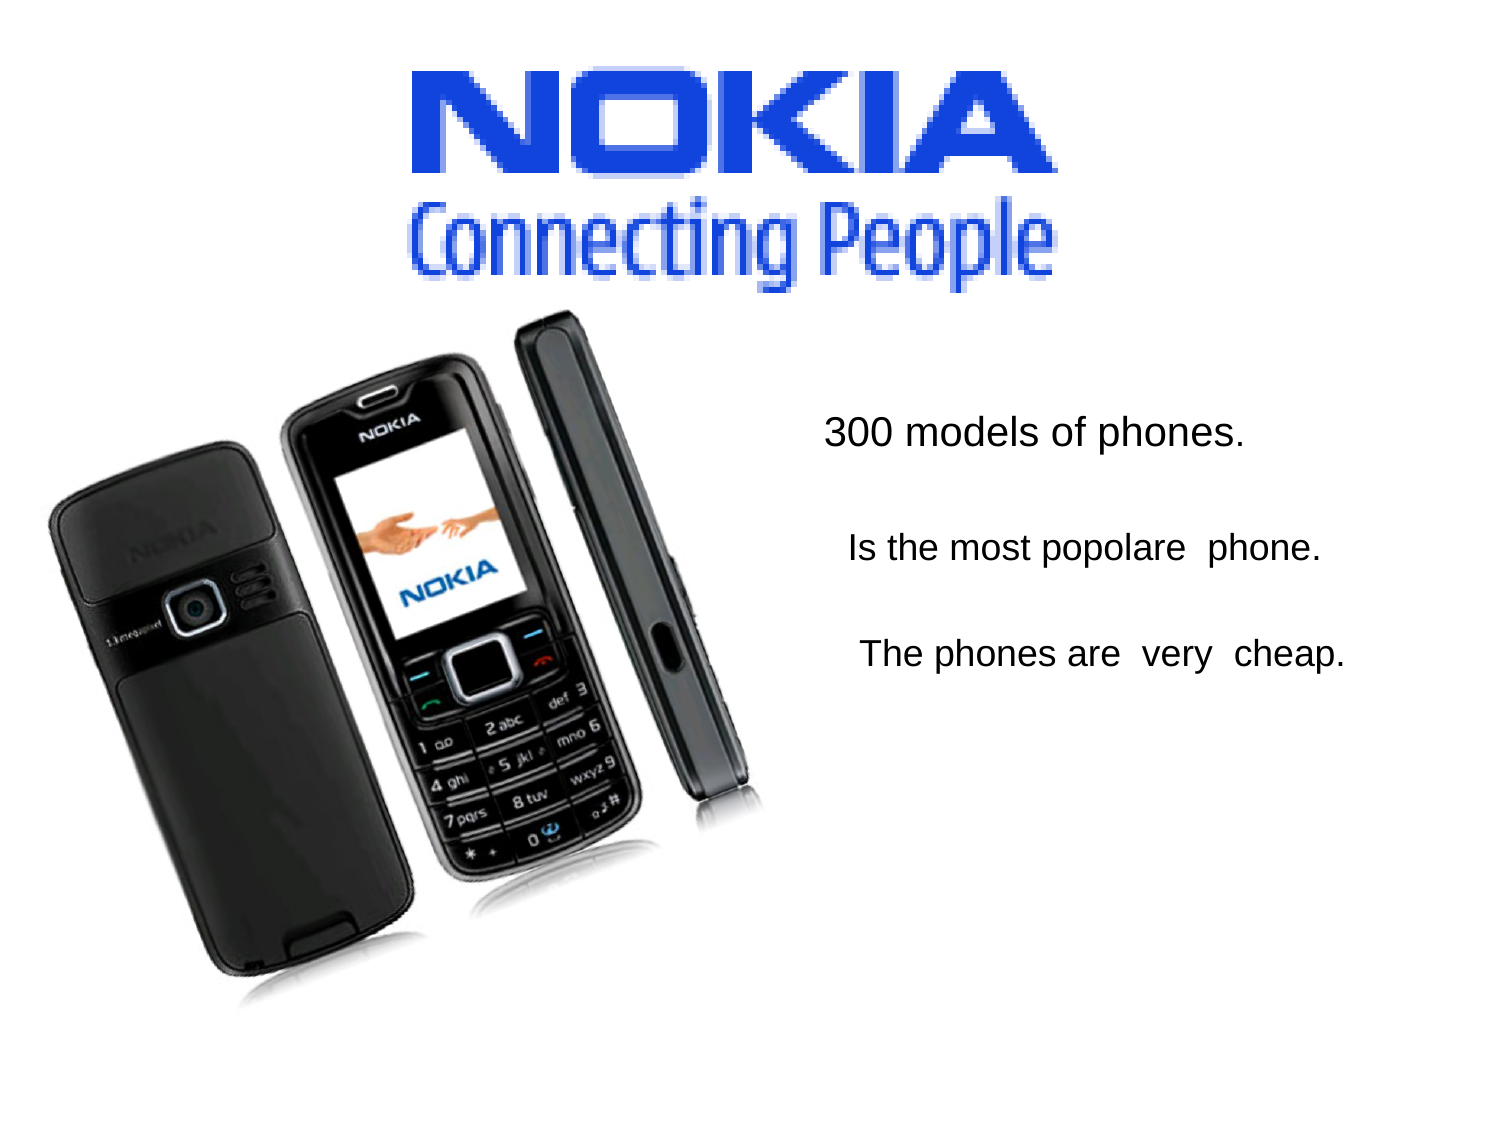

300 models of phones.
Is the most popolare phone.
The phones are very cheap.